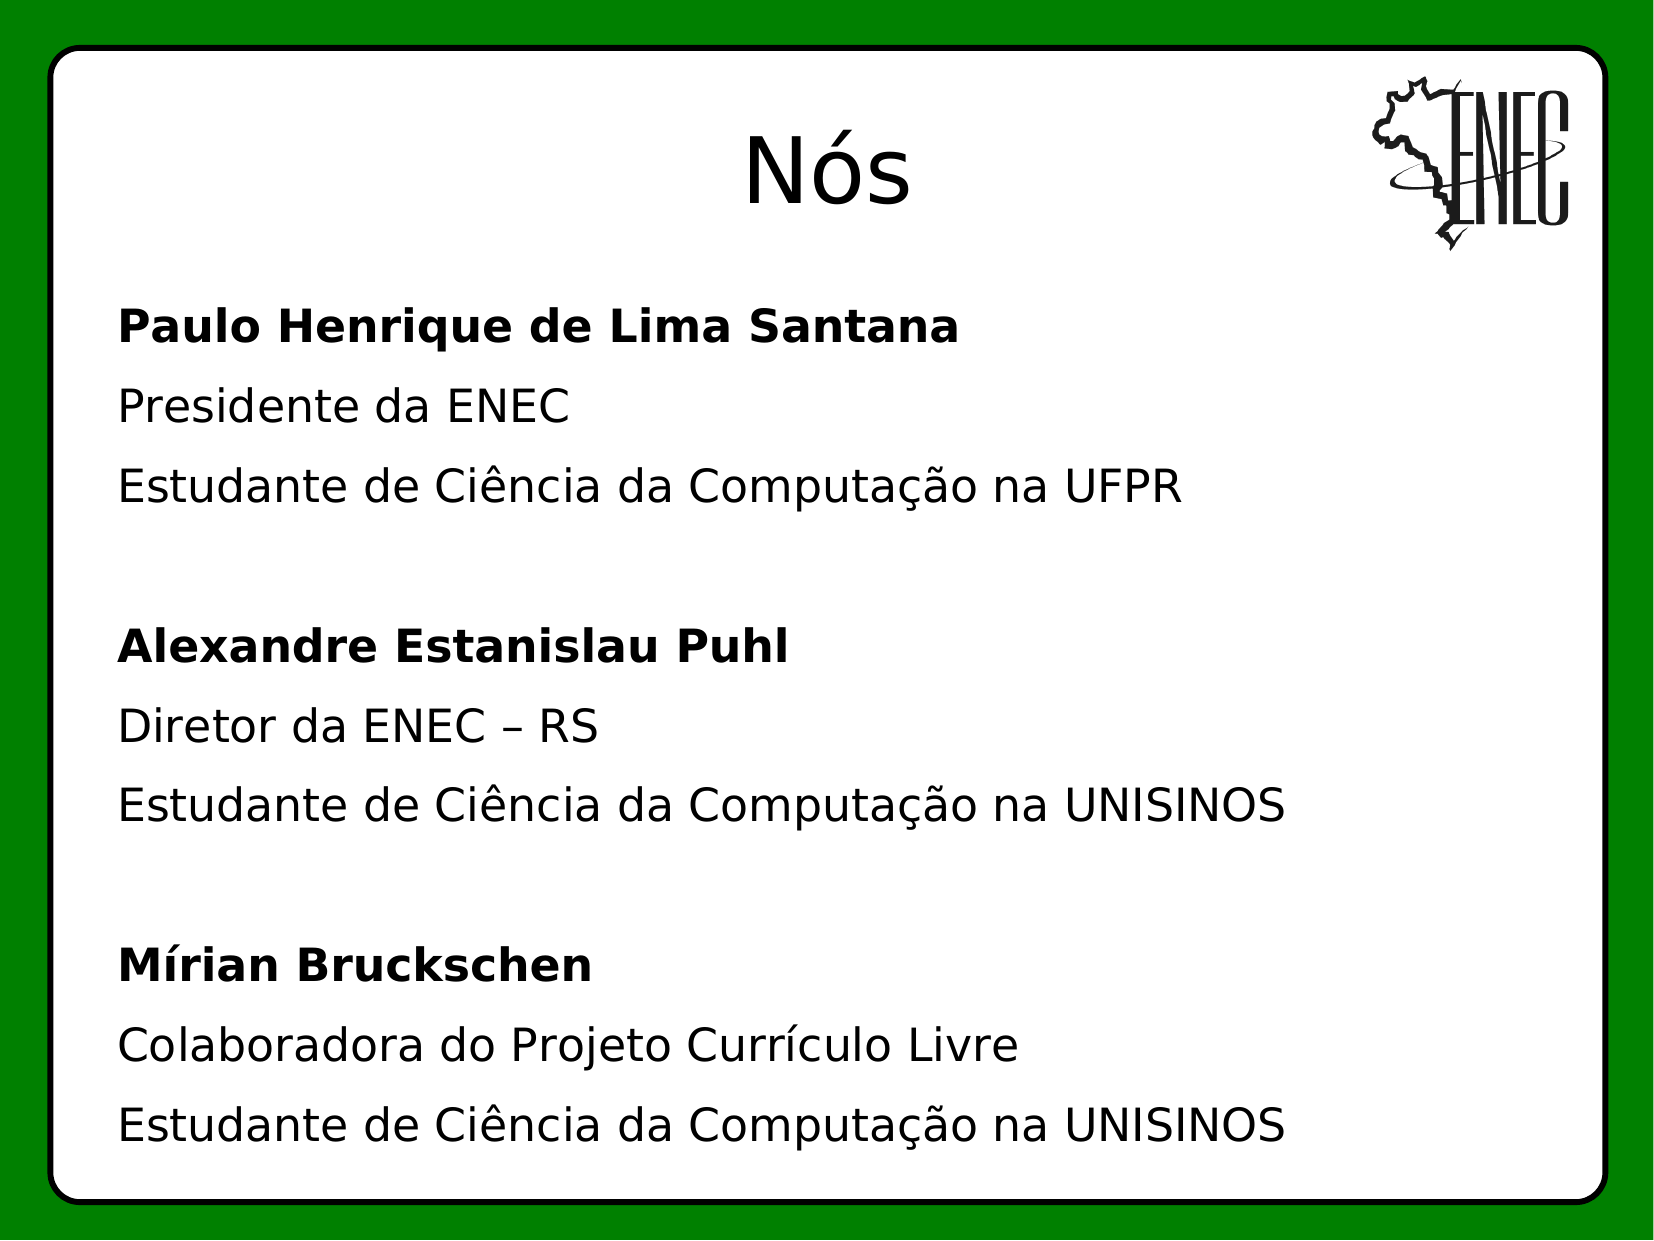

# Nós
Paulo Henrique de Lima Santana
Presidente da ENEC
Estudante de Ciência da Computação na UFPR
Alexandre Estanislau Puhl
Diretor da ENEC – RS
Estudante de Ciência da Computação na UNISINOS
Mírian Bruckschen
Colaboradora do Projeto Currículo Livre
Estudante de Ciência da Computação na UNISINOS